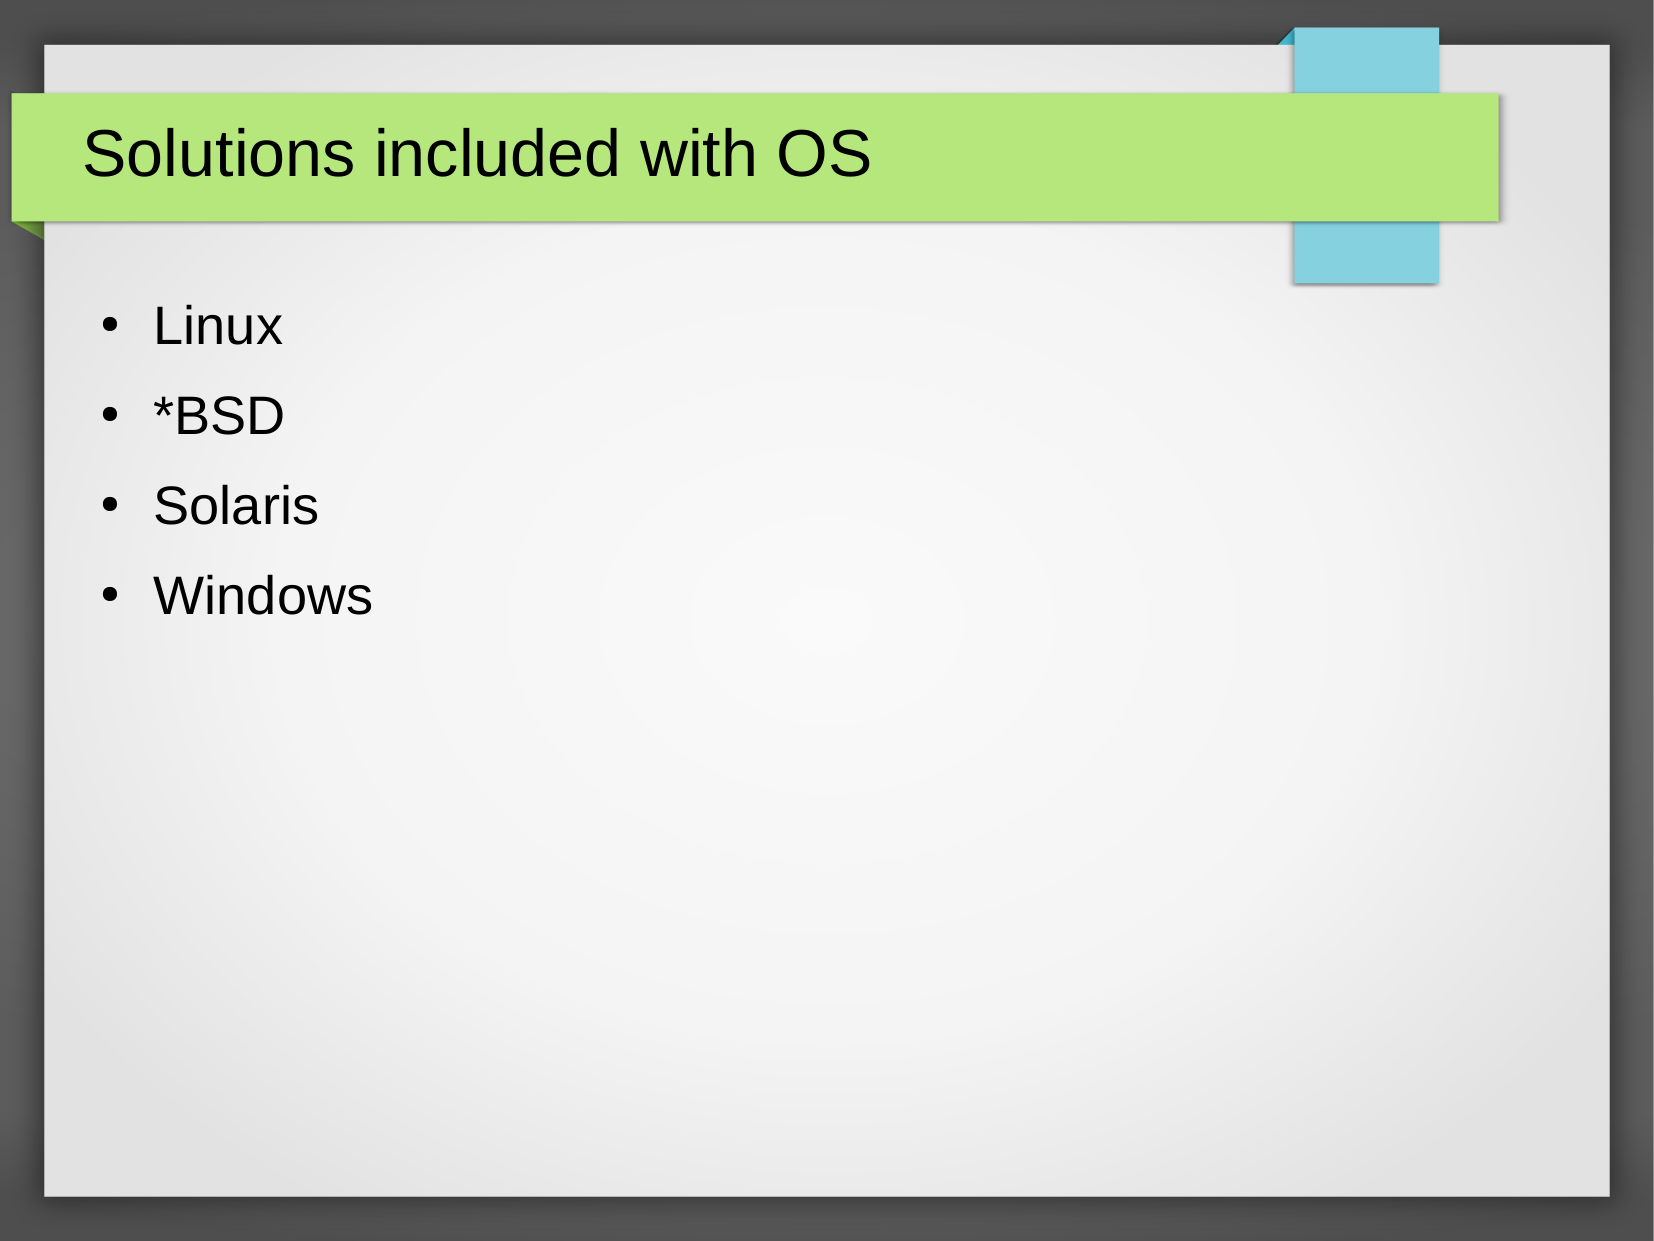

# Solutions included with OS
Linux
*BSD
Solaris
Windows